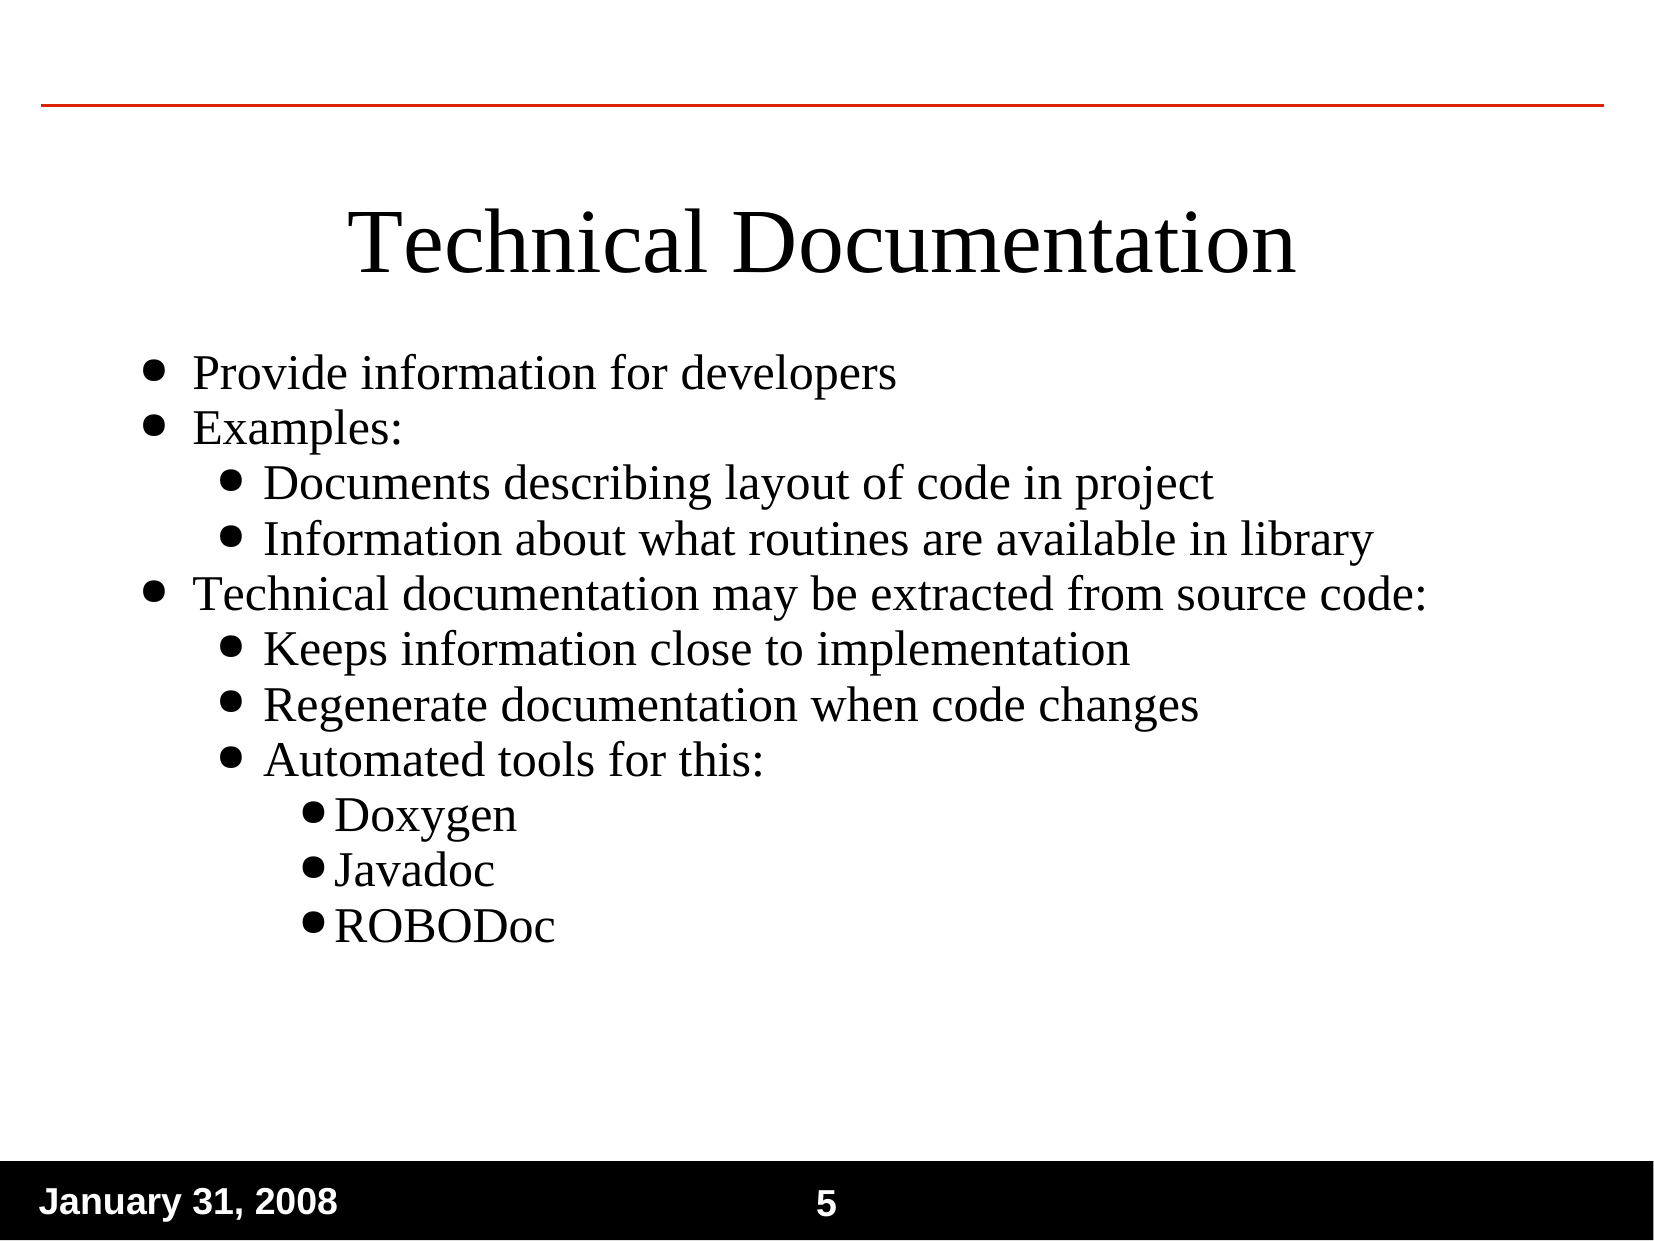

# Technical Documentation
Provide information for developers
Examples:
Documents describing layout of code in project
Information about what routines are available in library
Technical documentation may be extracted from source code:
Keeps information close to implementation
Regenerate documentation when code changes
Automated tools for this:
Doxygen
Javadoc
ROBODoc